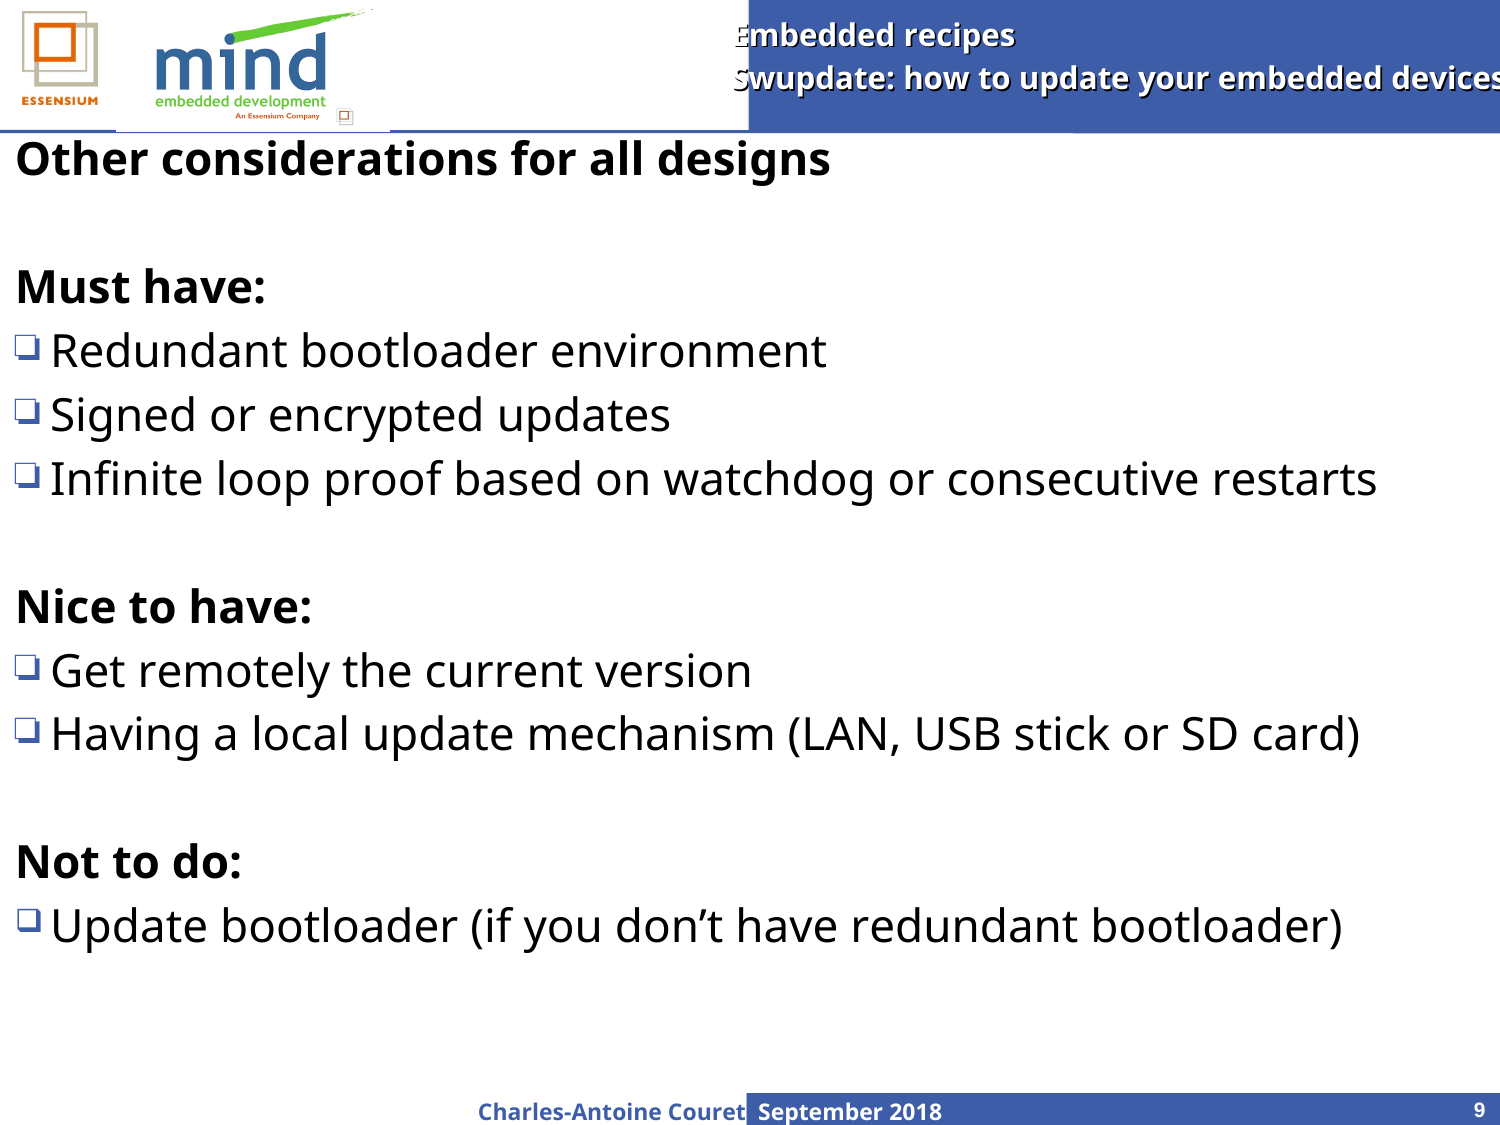

Embedded recipes
Swupdate: how to update your embedded devices?
# Other considerations for all designs
Must have:
Redundant bootloader environment
Signed or encrypted updates
Infinite loop proof based on watchdog or consecutive restarts
Nice to have:
Get remotely the current version
Having a local update mechanism (LAN, USB stick or SD card)
Not to do:
Update bootloader (if you don’t have redundant bootloader)
Charles-Antoine Couret September 2018